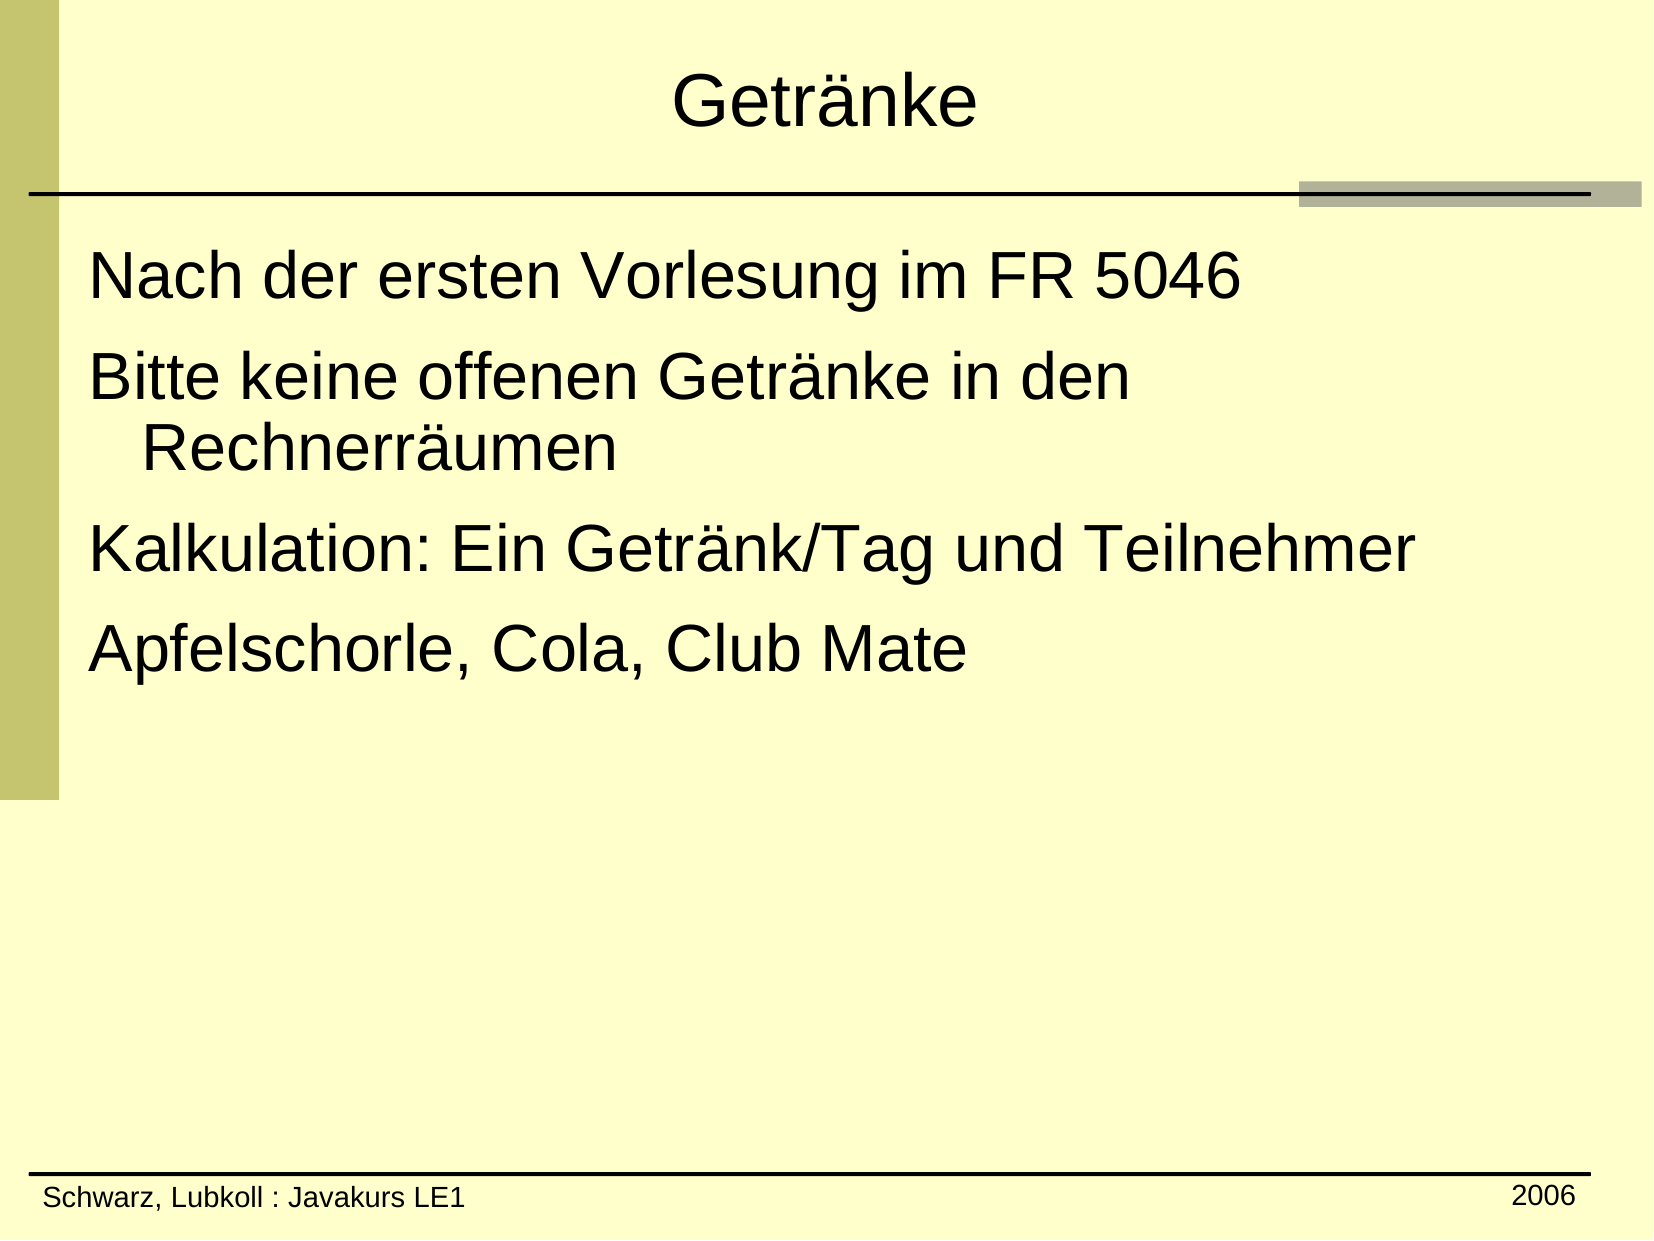

Getränke
# Nach der ersten Vorlesung im FR 5046
Bitte keine offenen Getränke in den Rechnerräumen
Kalkulation: Ein Getränk/Tag und Teilnehmer
Apfelschorle, Cola, Club Mate